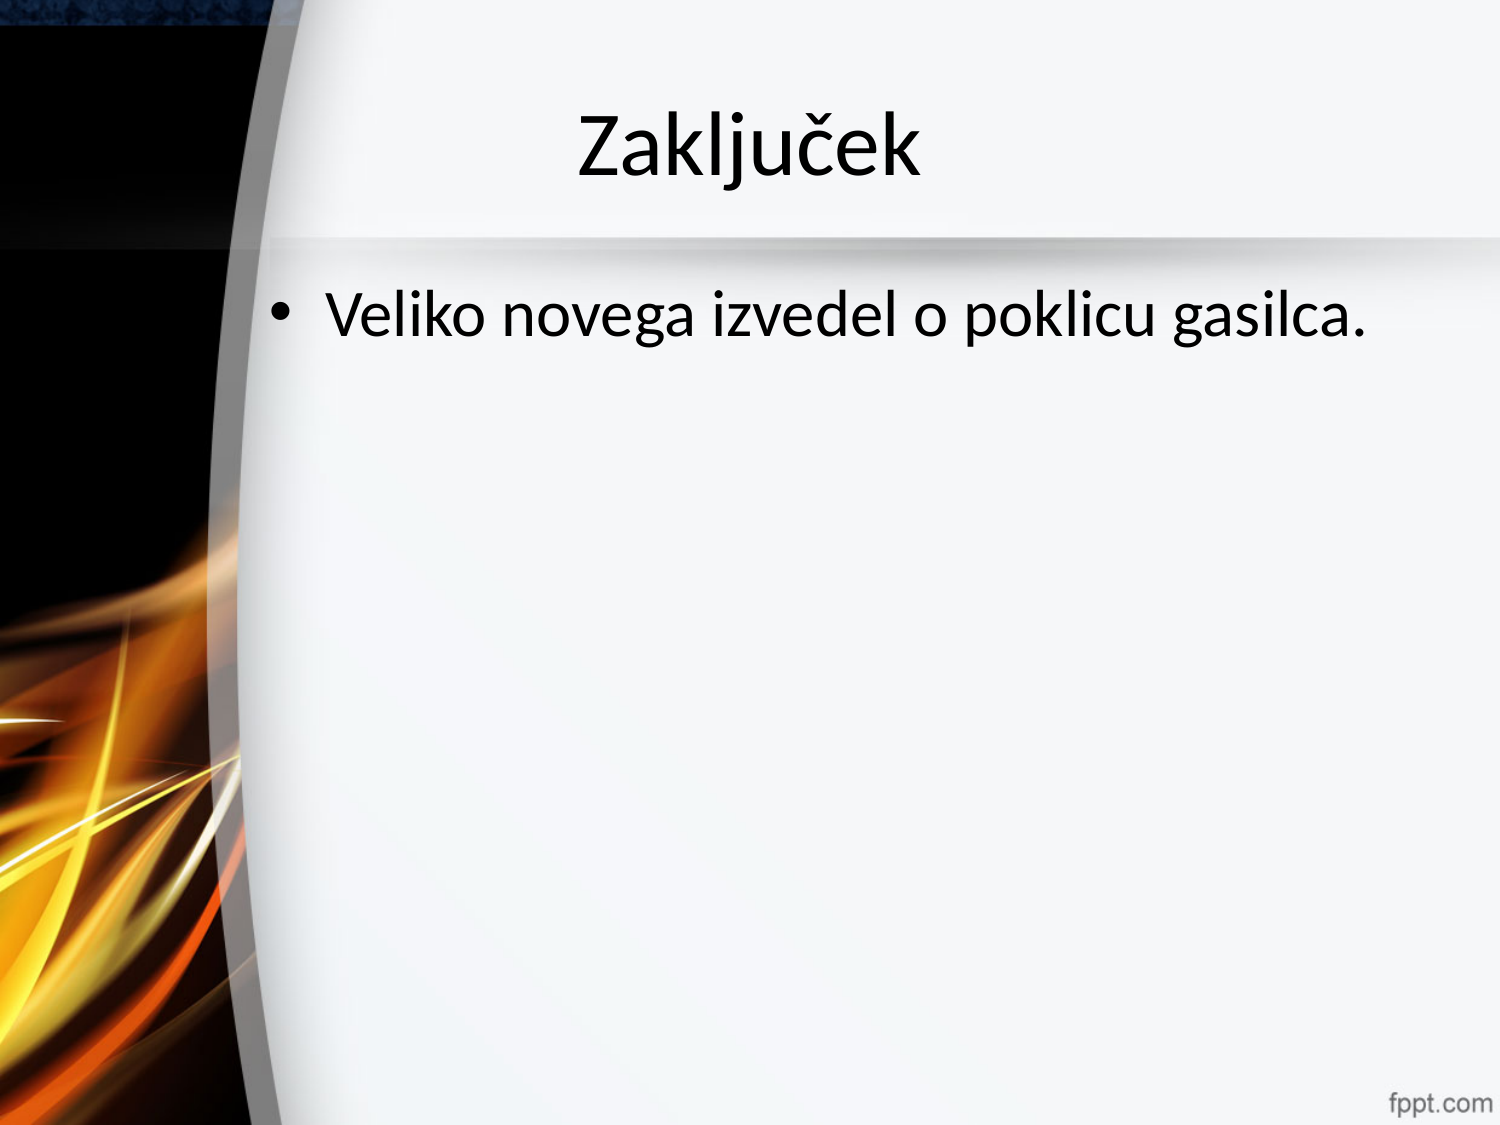

# Zaključek
Veliko novega izvedel o poklicu gasilca.